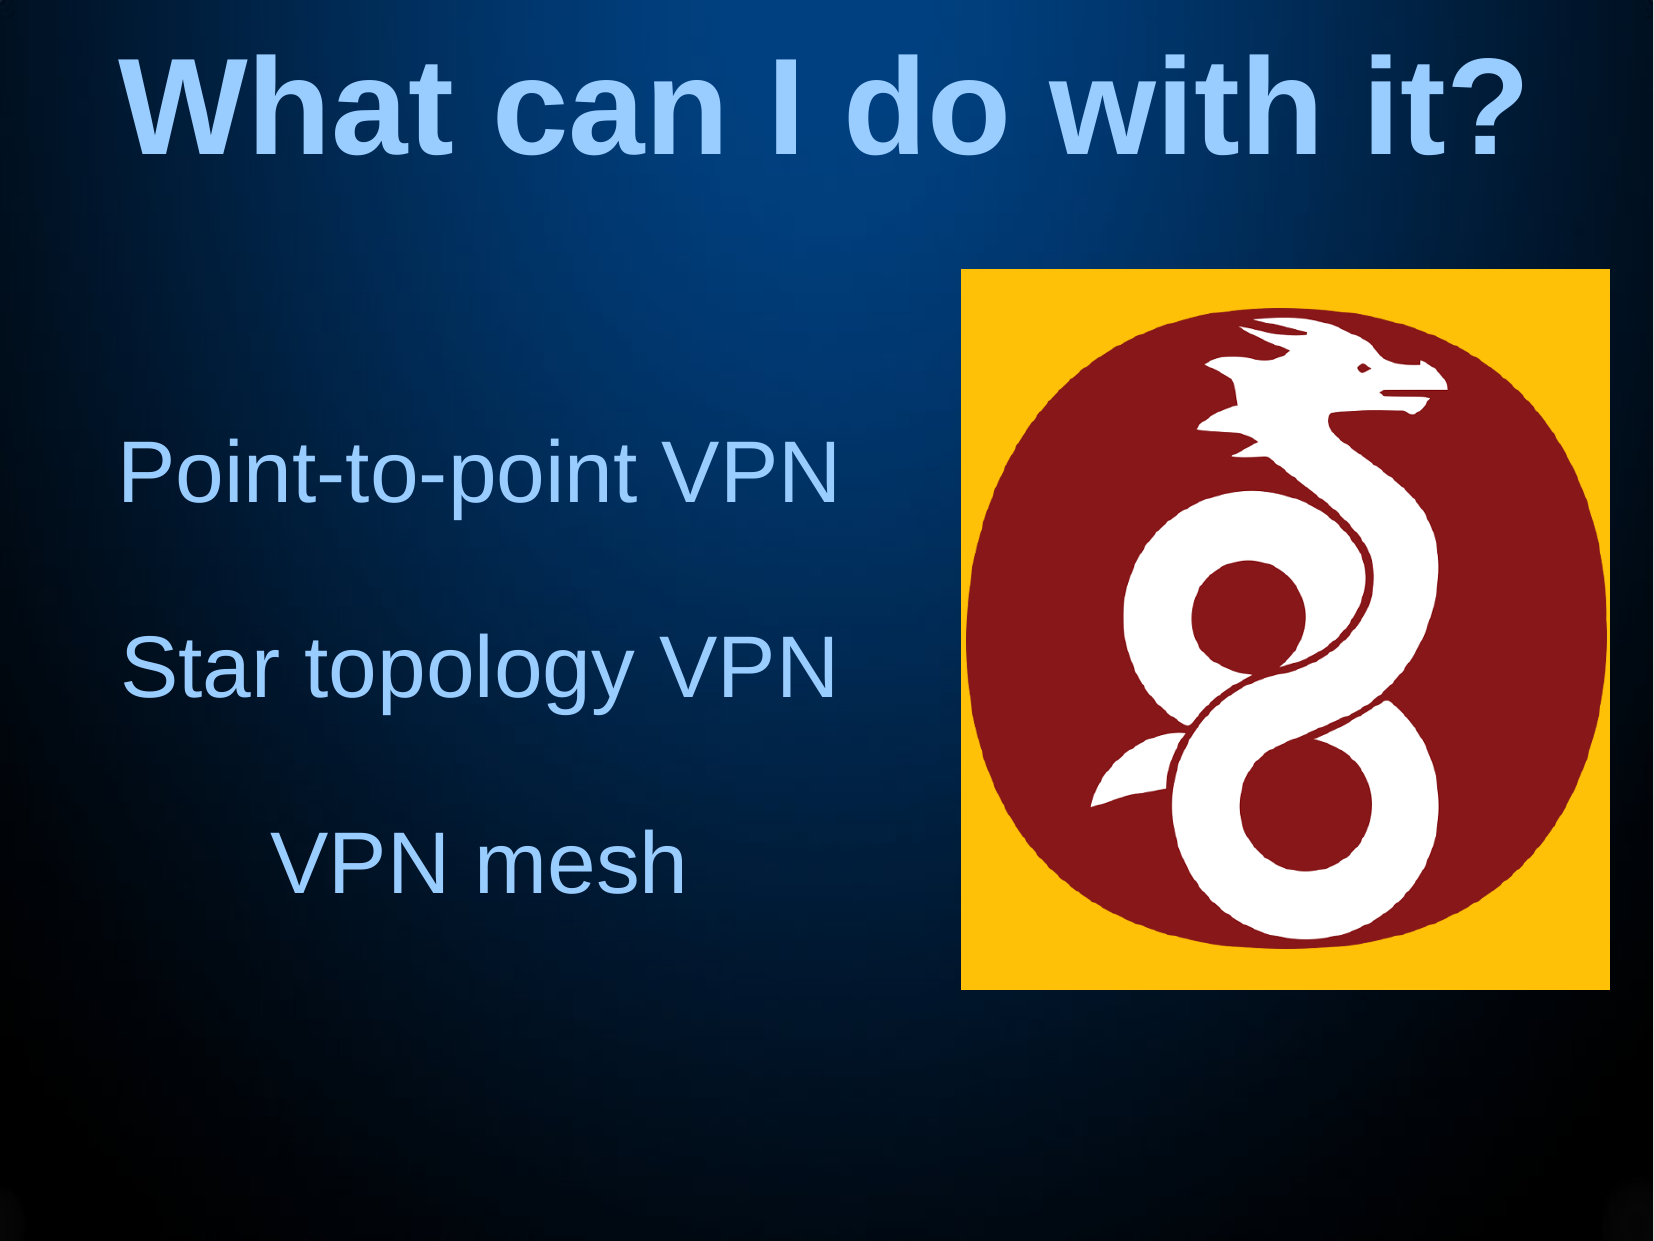

# What can I do with it?
Point-to-point VPN
Star topology VPN
VPN mesh